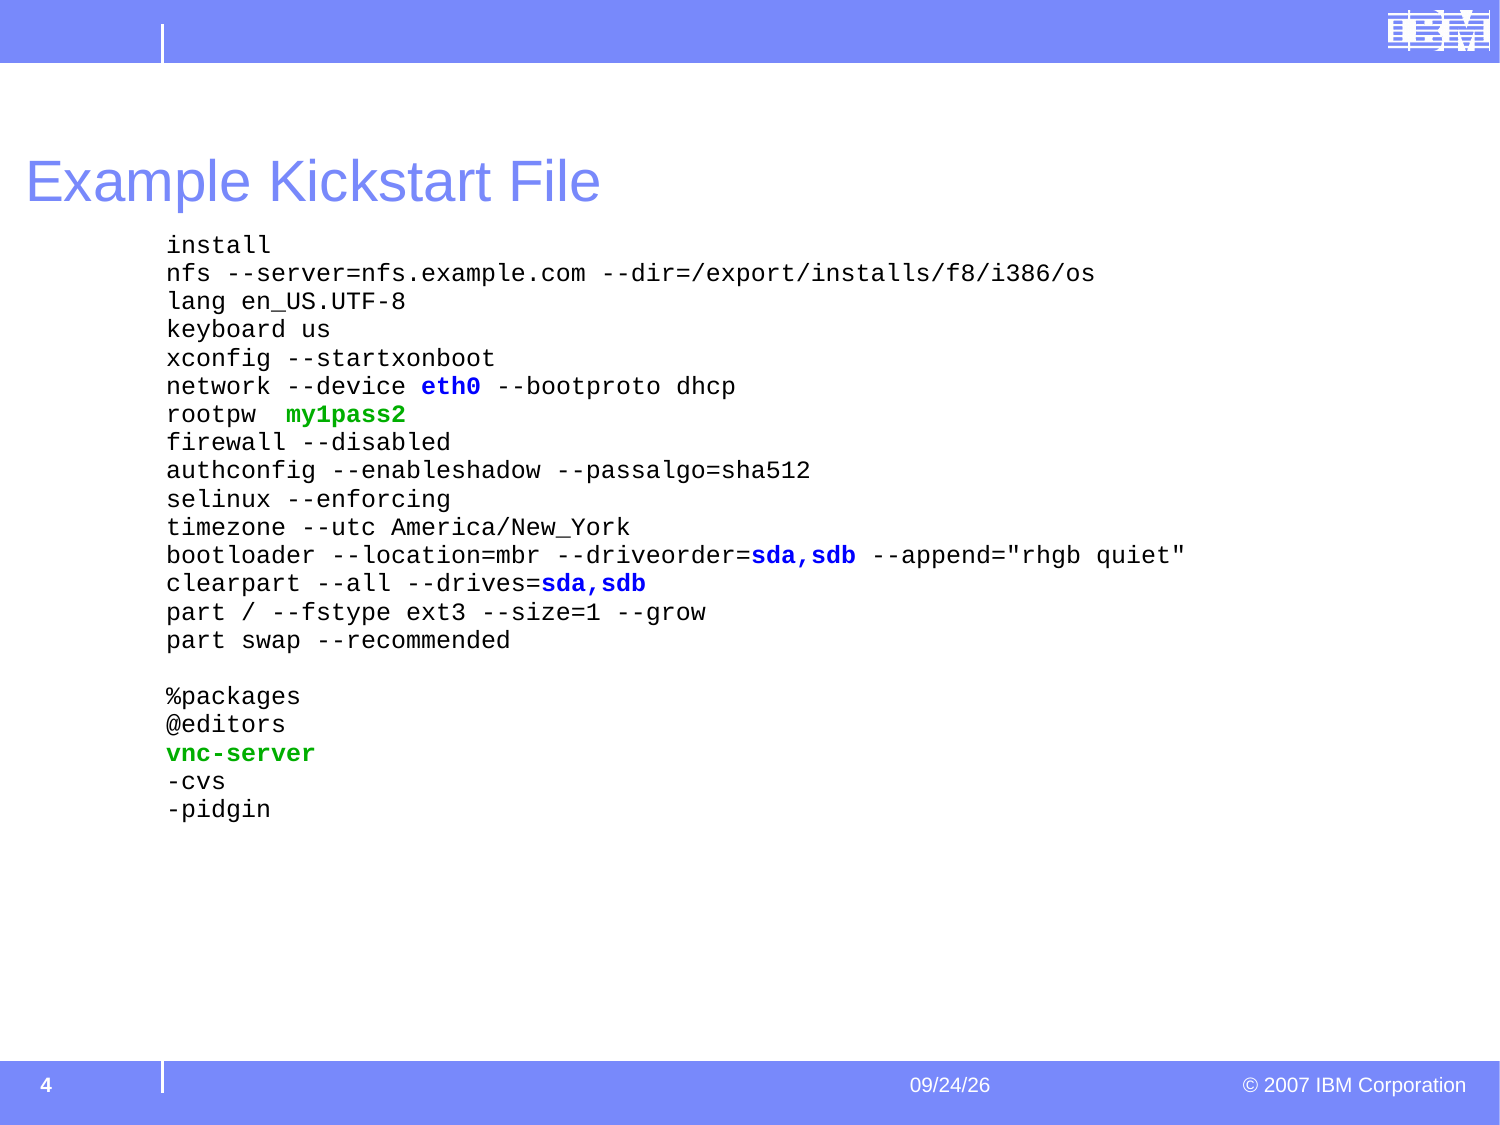

# Example Kickstart File
install
nfs --server=nfs.example.com --dir=/export/installs/f8/i386/os
lang en_US.UTF-8
keyboard us
xconfig --startxonboot
network --device eth0 --bootproto dhcp
rootpw my1pass2
firewall --disabled
authconfig --enableshadow --passalgo=sha512
selinux --enforcing
timezone --utc America/New_York
bootloader --location=mbr --driveorder=sda,sdb --append="rhgb quiet"
clearpart --all --drives=sda,sdb
part / --fstype ext3 --size=1 --grow
part swap --recommended
%packages
@editors
vnc-server
-cvs
-pidgin
4